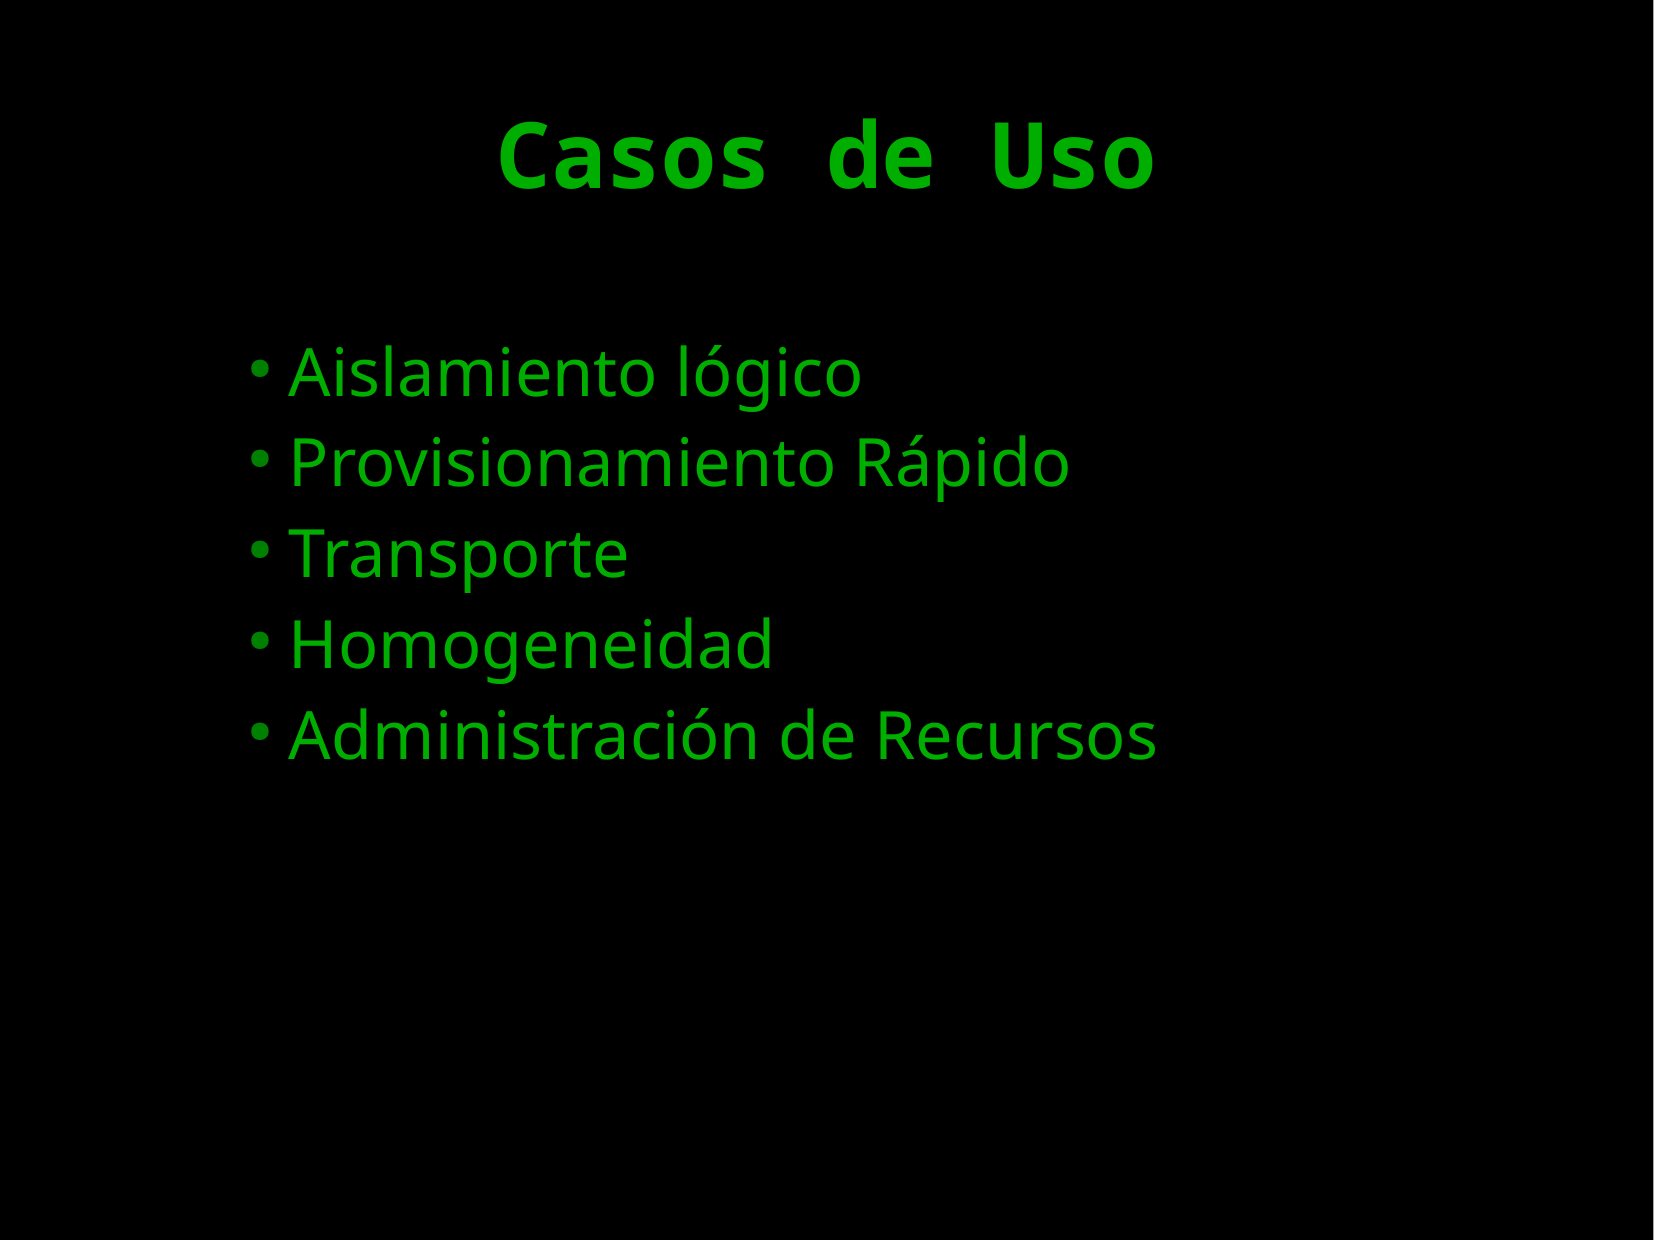

# Casos de Uso
 Aislamiento lógico
 Provisionamiento Rápido
 Transporte
 Homogeneidad
 Administración de Recursos